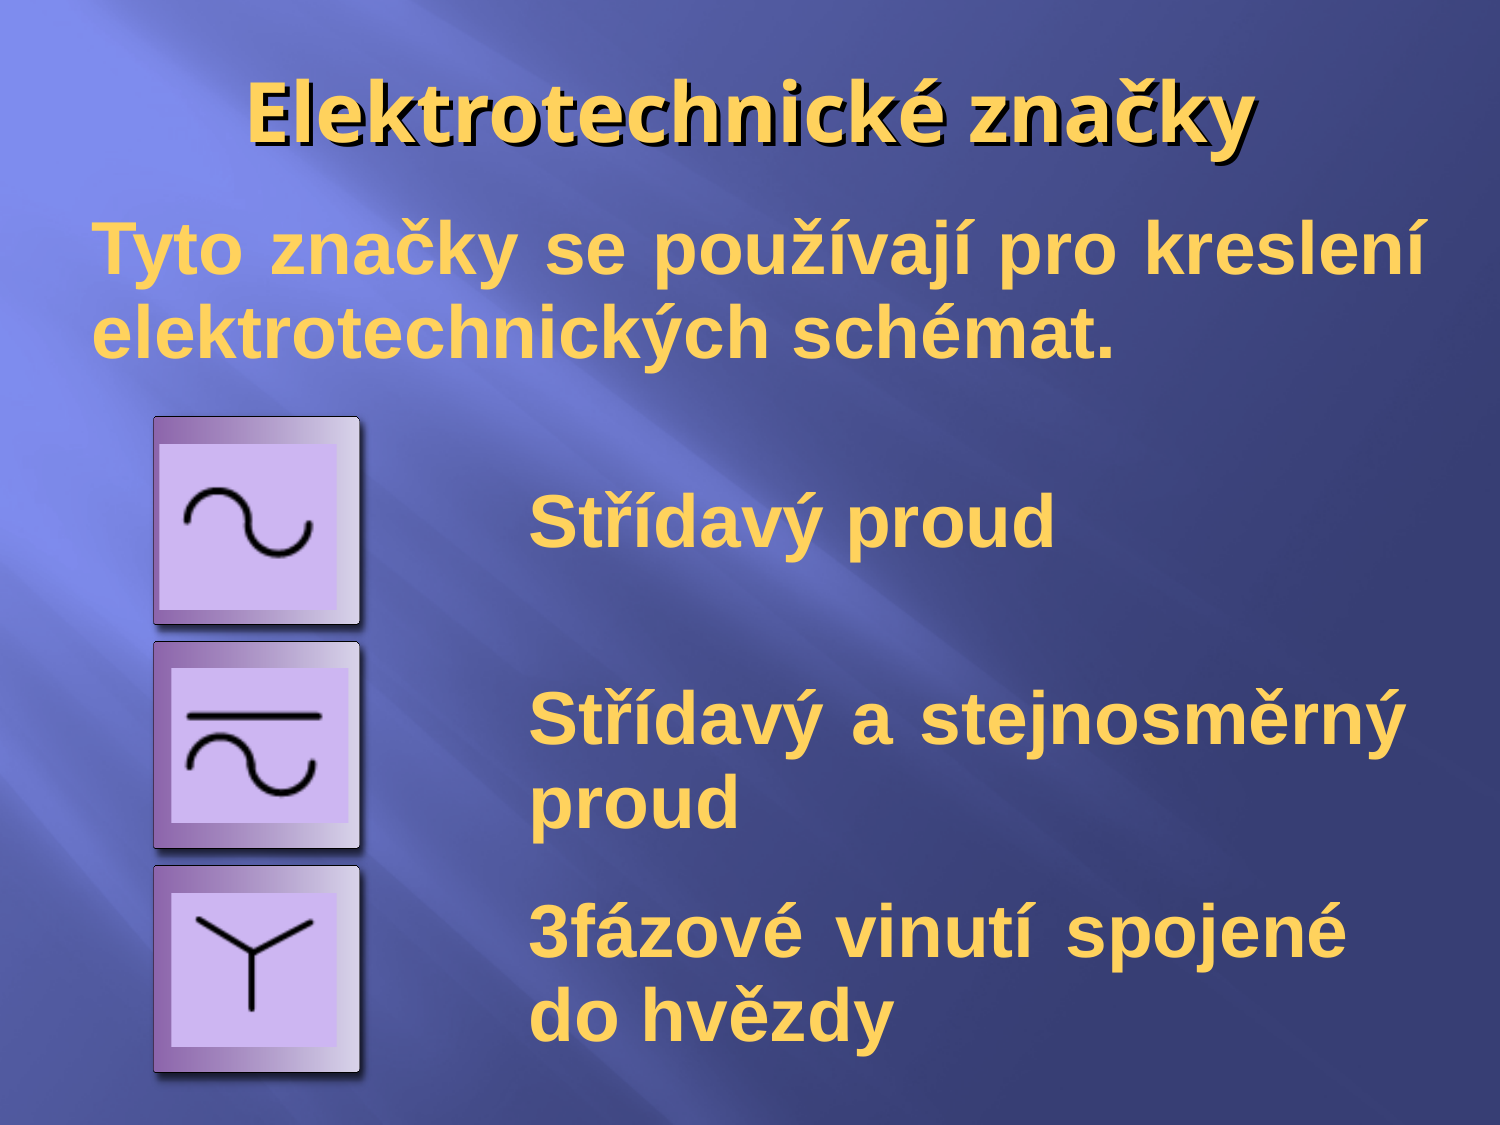

# Elektrotechnické značky
Tyto značky se používají pro kreslení elektrotechnických schémat.
Střídavý proud
Střídavý a stejnosměrný proud
3fázové vinutí spojené do hvězdy